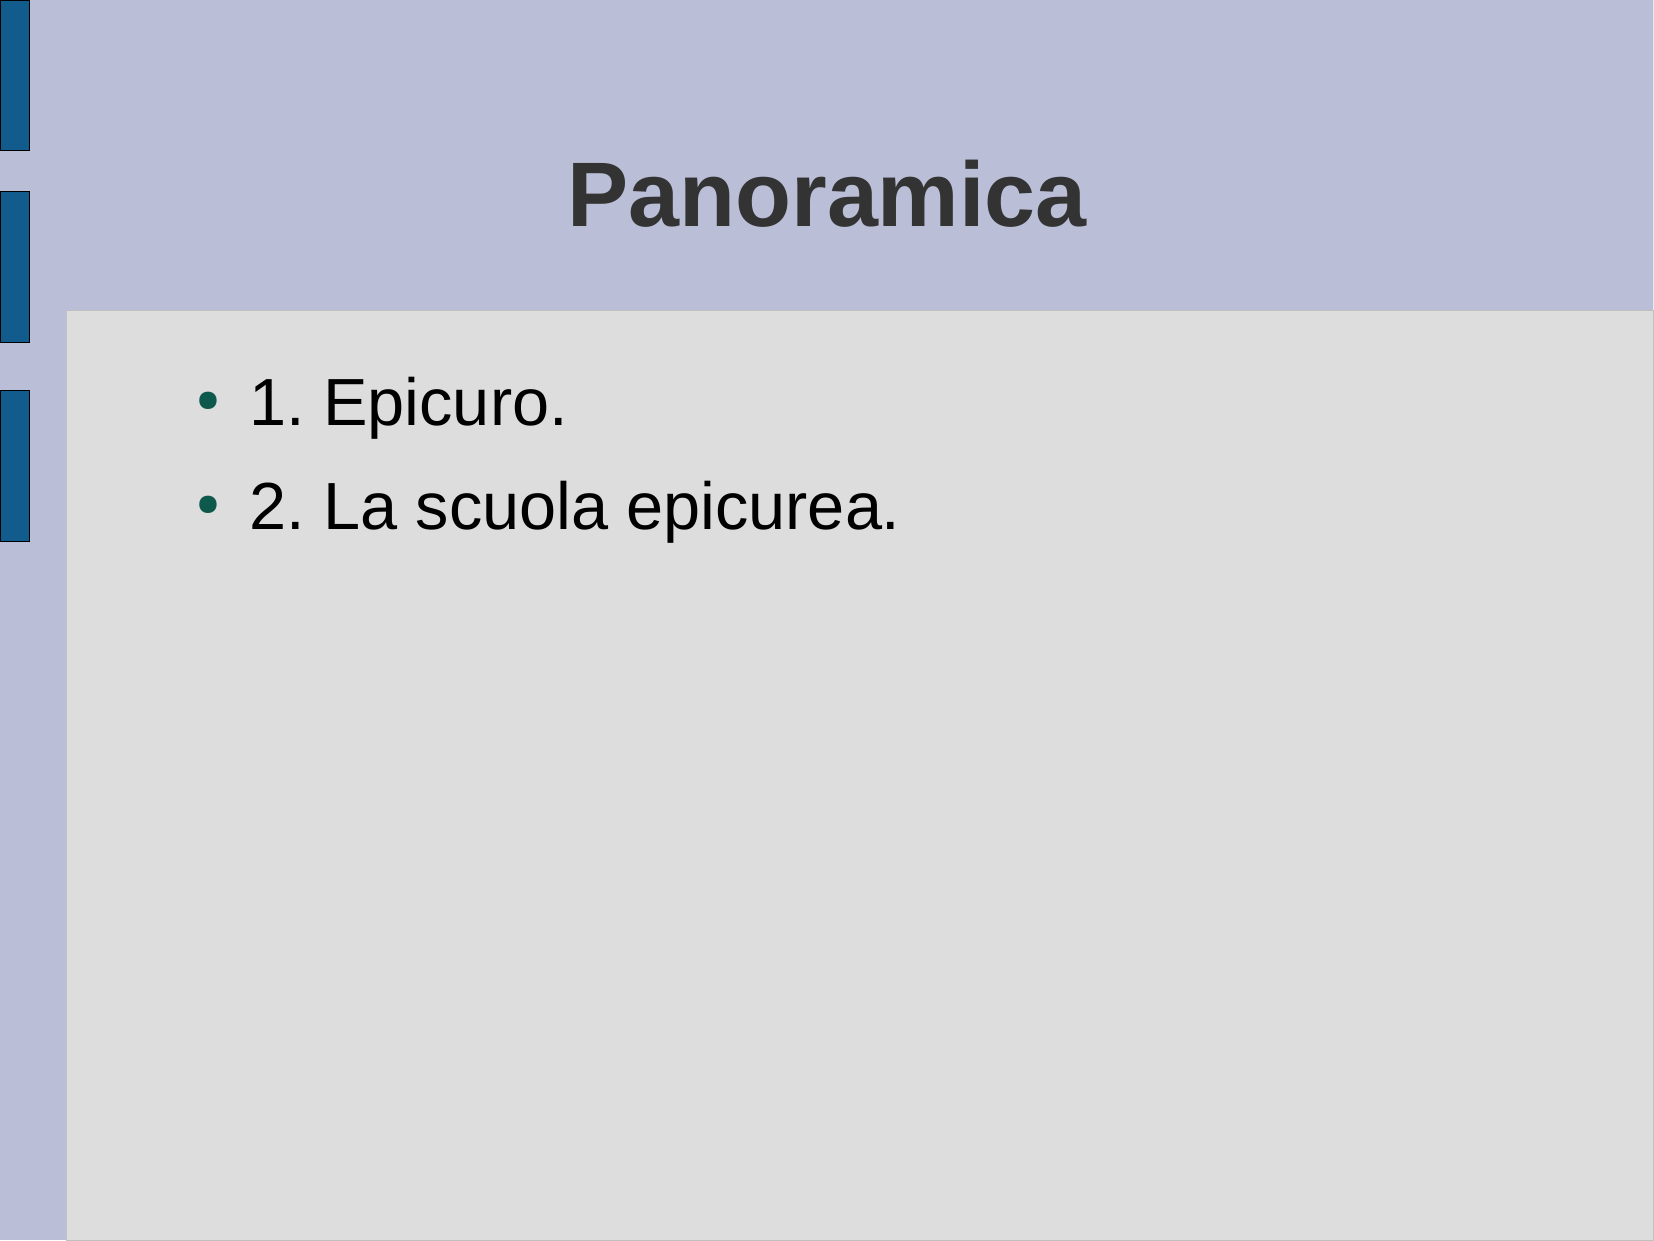

# Panoramica
1. Epicuro.
2. La scuola epicurea.